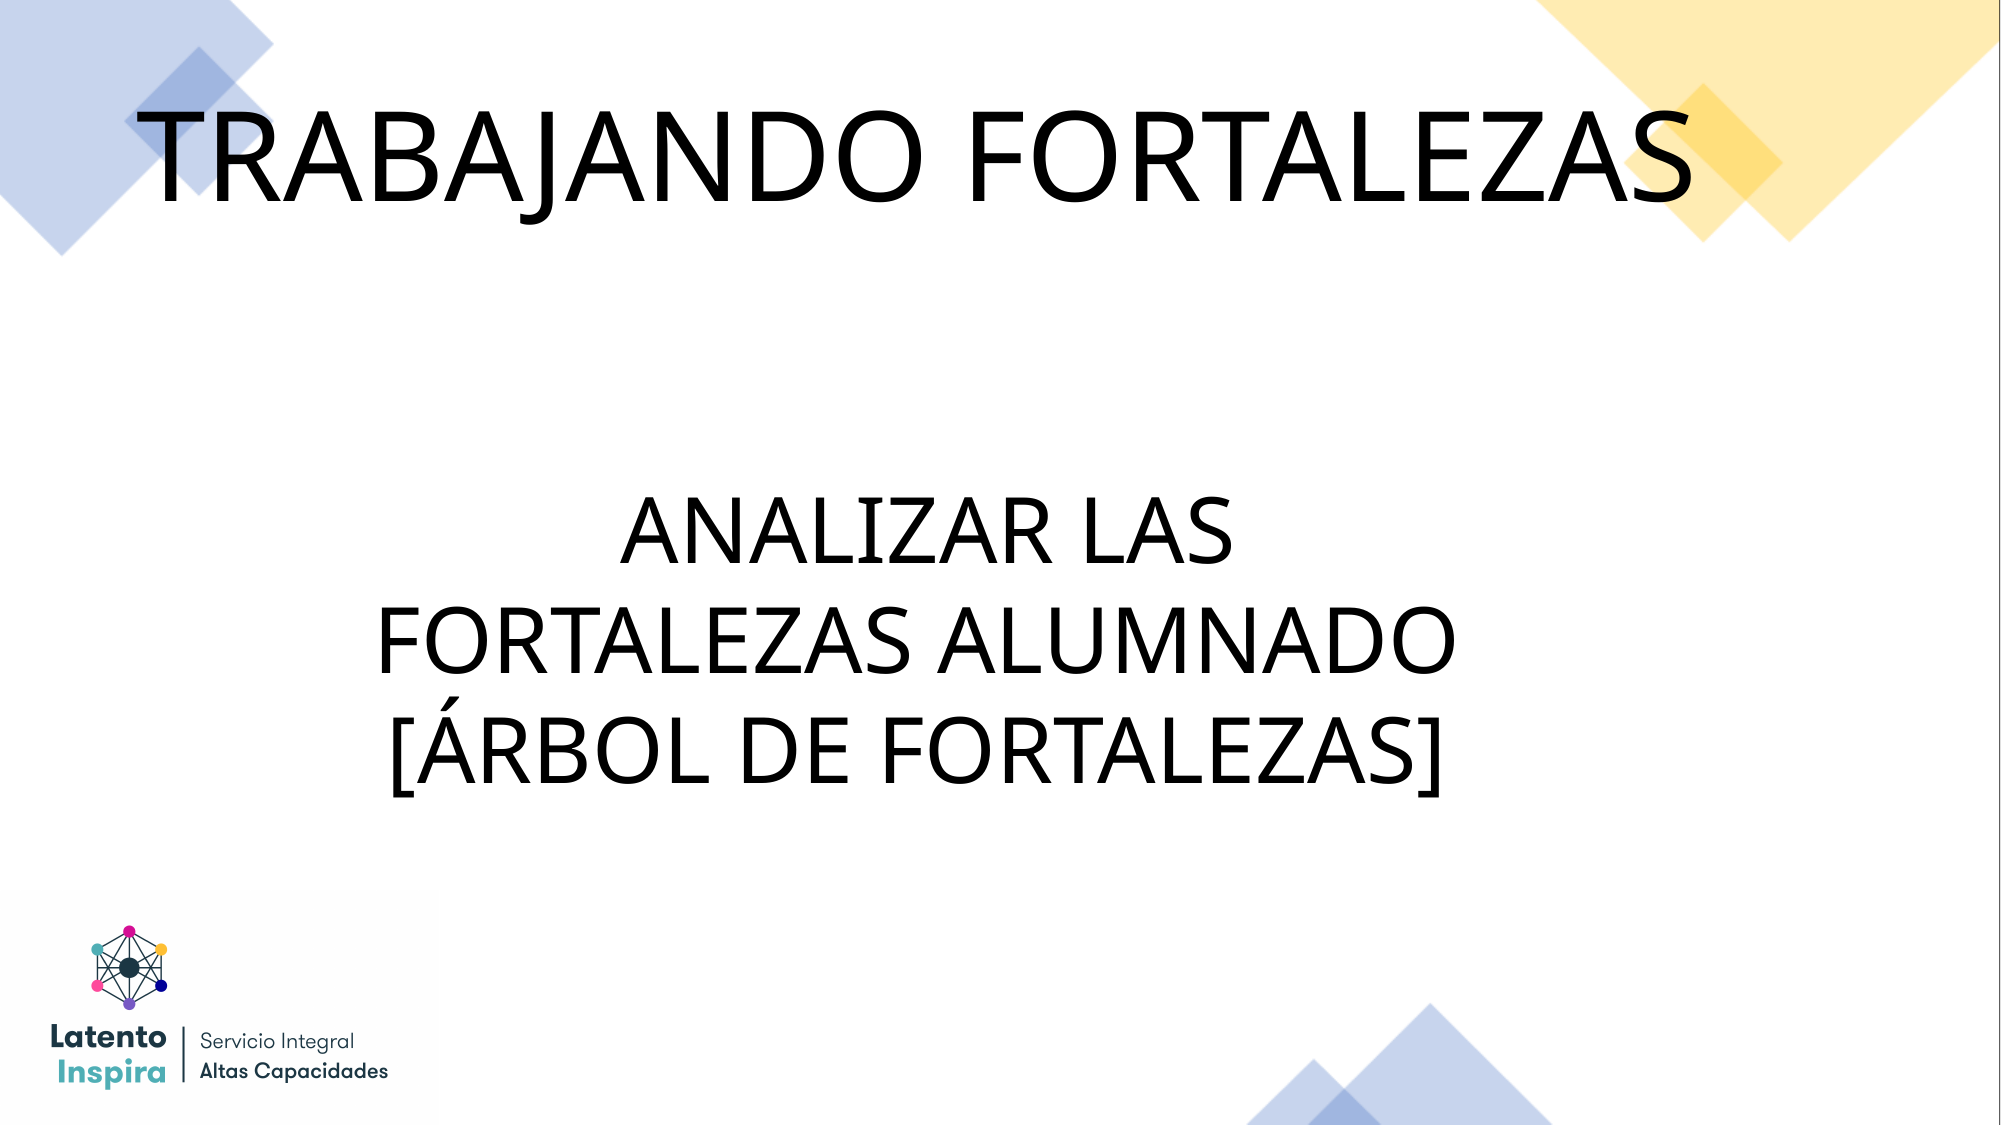

TRABAJANDO FORTALEZAS
 ANALIZAR LAS
FORTALEZAS ALUMNADO
[ÁRBOL DE FORTALEZAS]